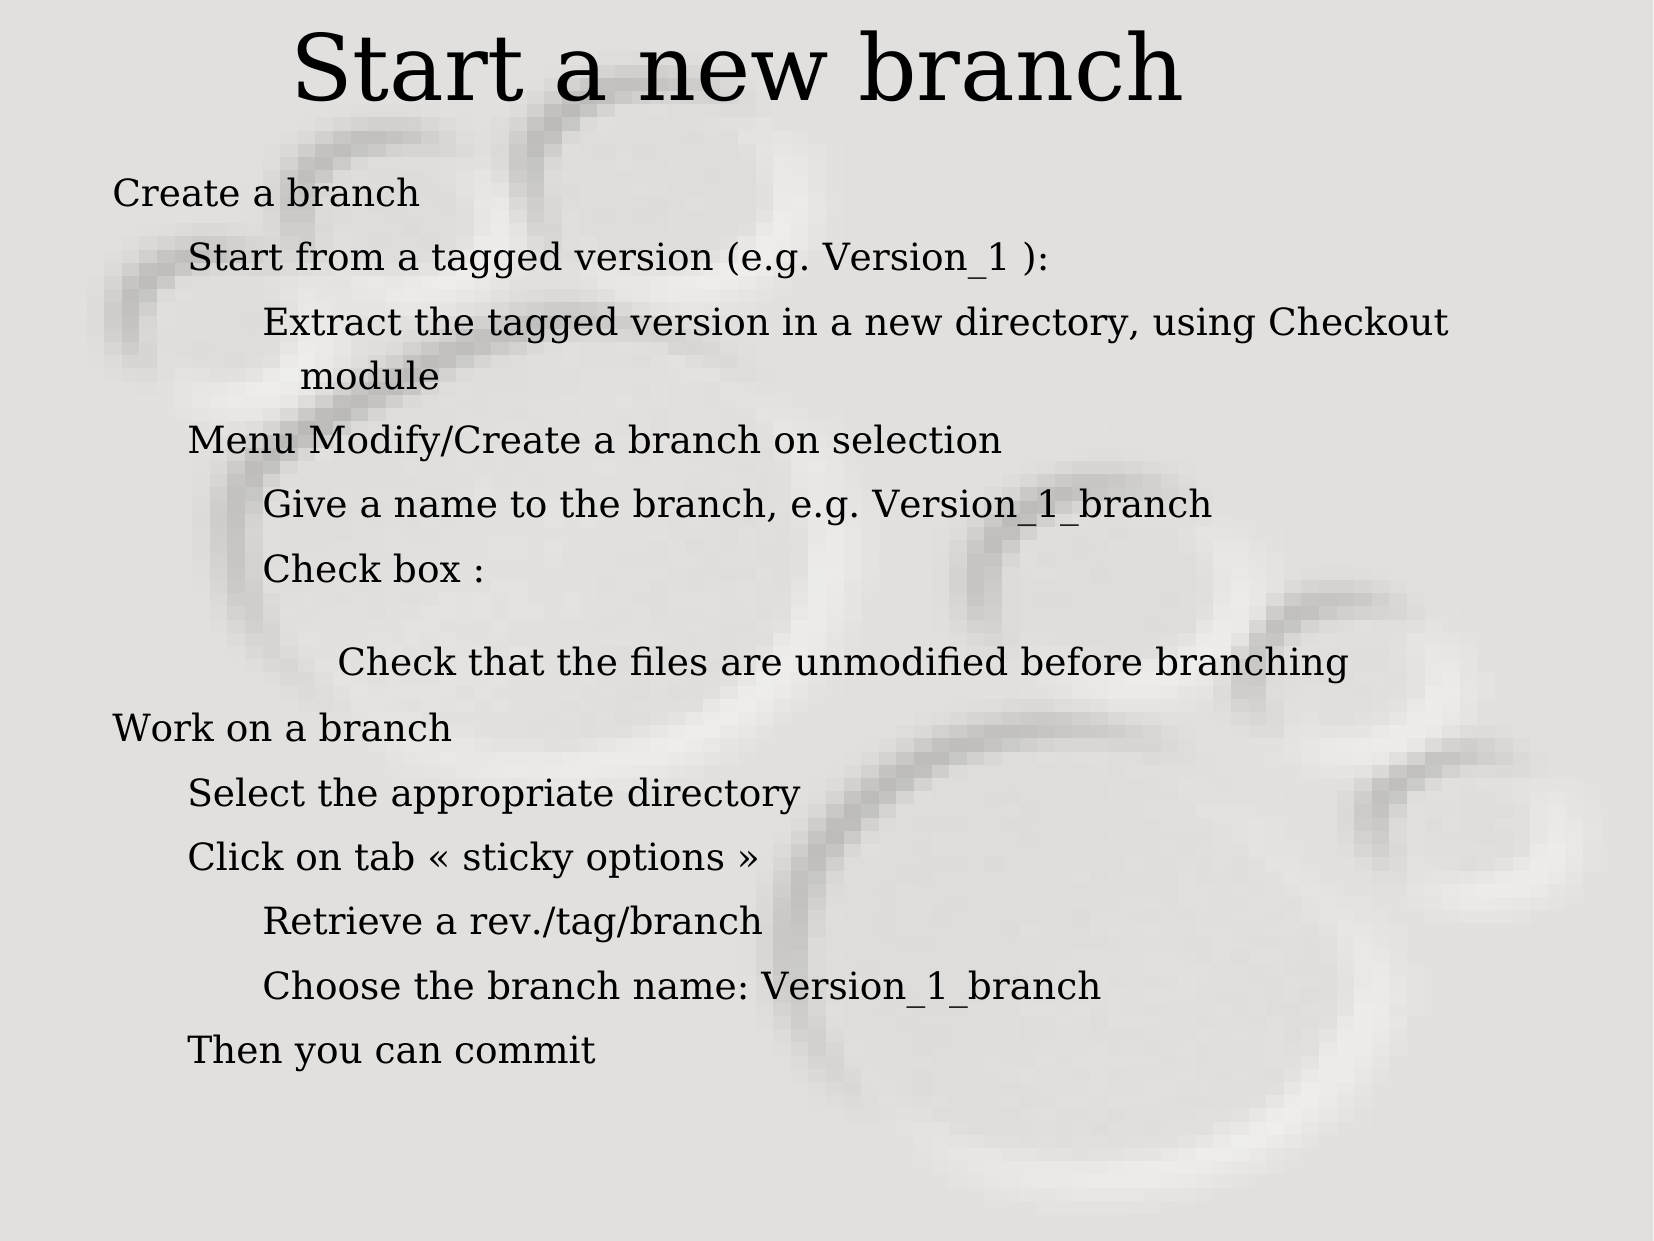

Start a new branch
# Create a branch
Start from a tagged version (e.g. Version_1 ):
Extract the tagged version in a new directory, using Checkout module
Menu Modify/Create a branch on selection
Give a name to the branch, e.g. Version_1_branch
Check box :
Check that the files are unmodified before branching
Work on a branch
Select the appropriate directory
Click on tab « sticky options »
Retrieve a rev./tag/branch
Choose the branch name: Version_1_branch
Then you can commit